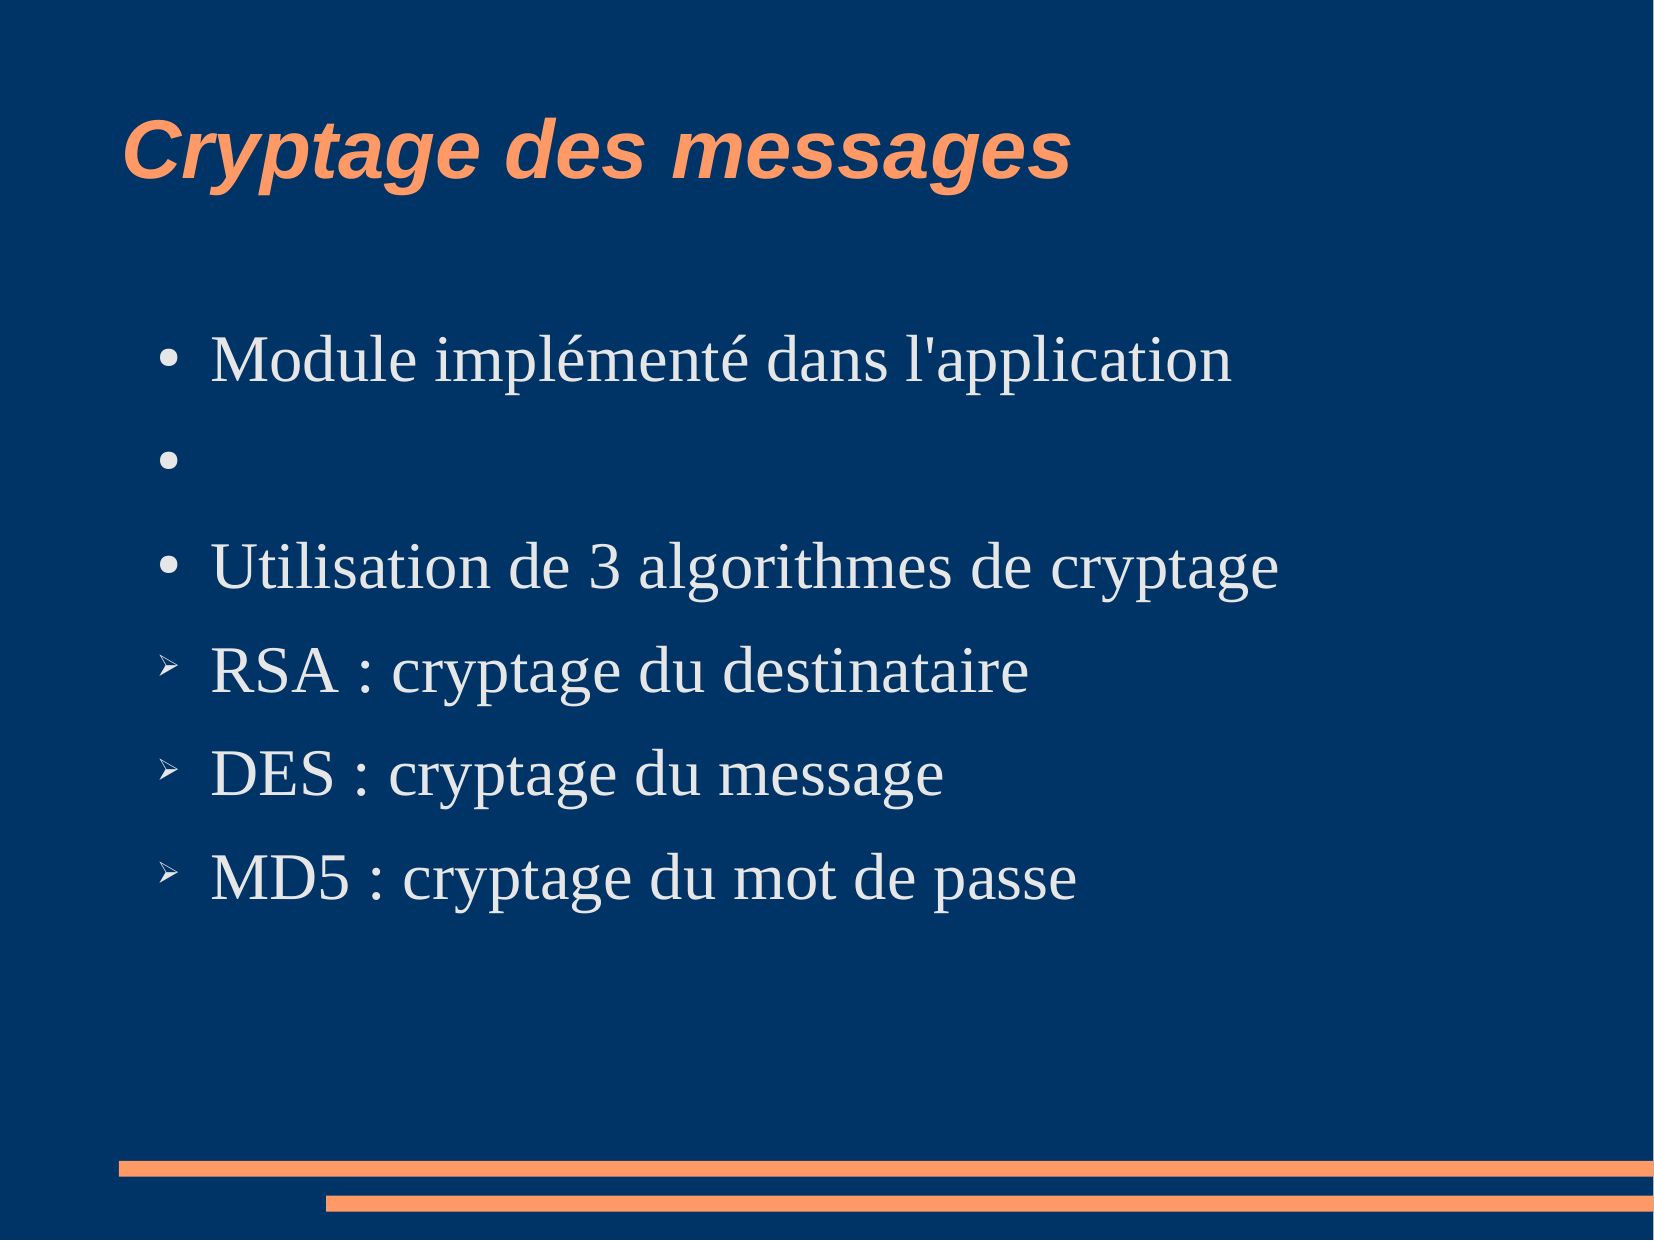

# Cryptage des messages
Module implémenté dans l'application
Utilisation de 3 algorithmes de cryptage
RSA : cryptage du destinataire
DES : cryptage du message
MD5 : cryptage du mot de passe